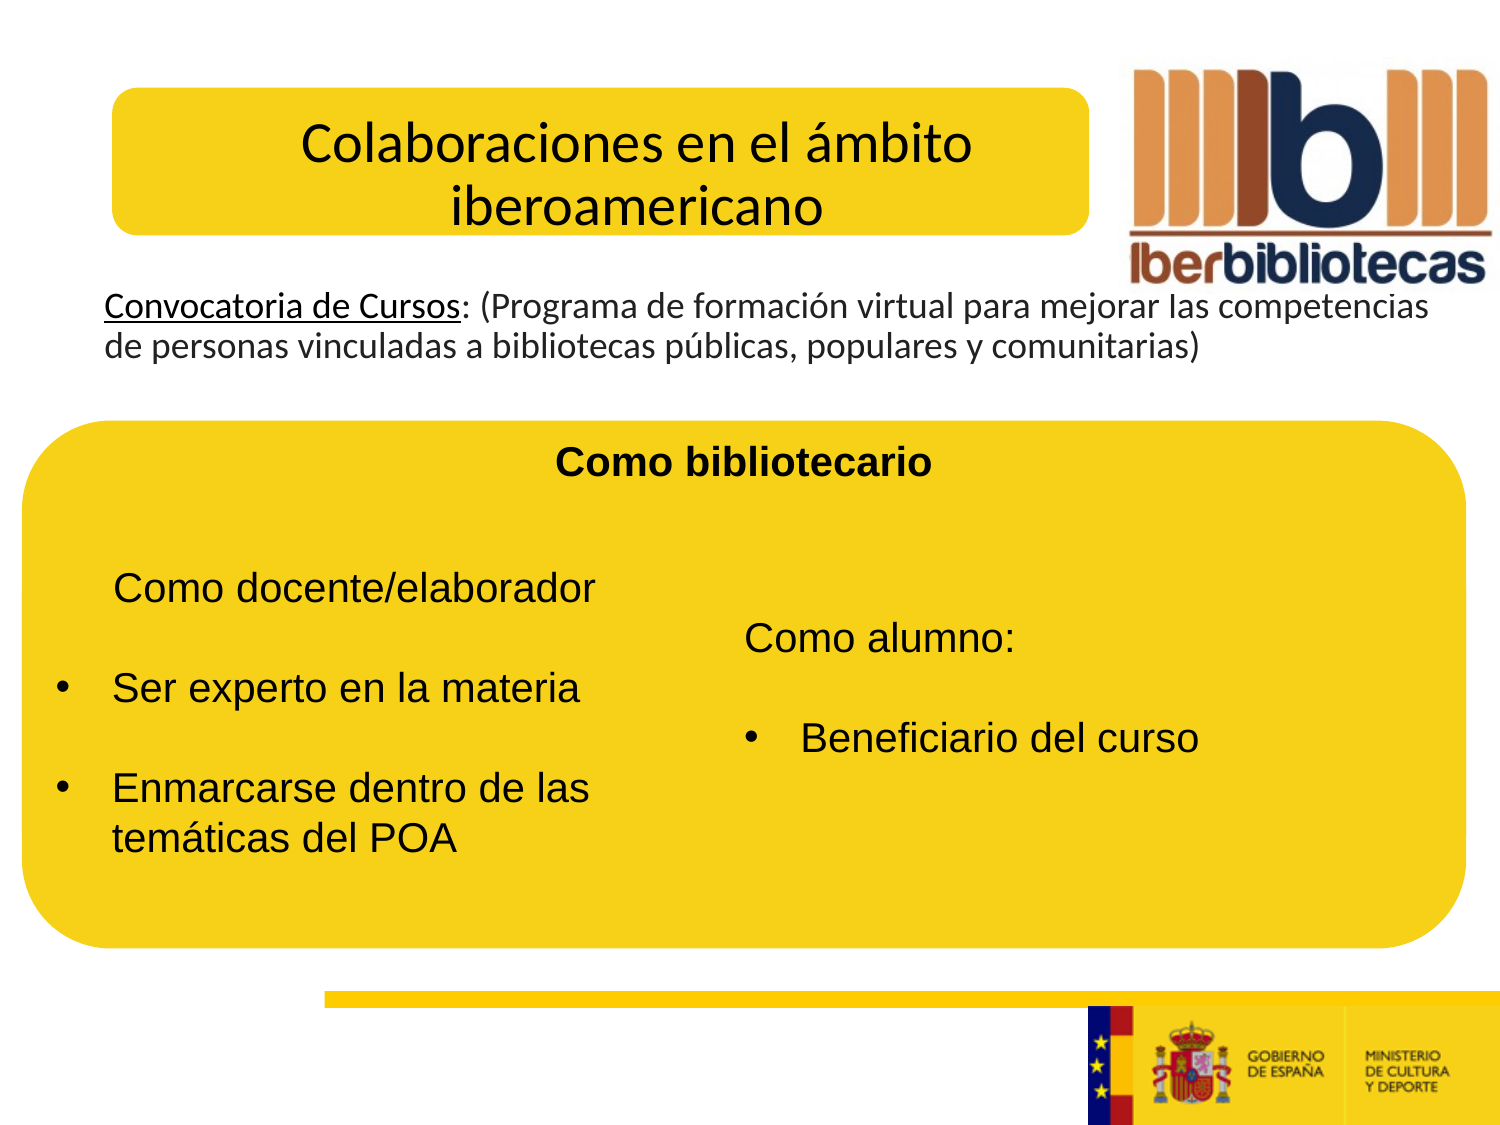

Colaboraciones en el ámbito iberoamericano
# Convocatoria de Cursos: (Programa de formación virtual para mejorar las competencias de personas vinculadas a bibliotecas públicas, populares y comunitarias)
Como bibliotecario
 Como docente/elaborador
Ser experto en la materia
Enmarcarse dentro de las temáticas del POA
Como alumno:
Beneficiario del curso